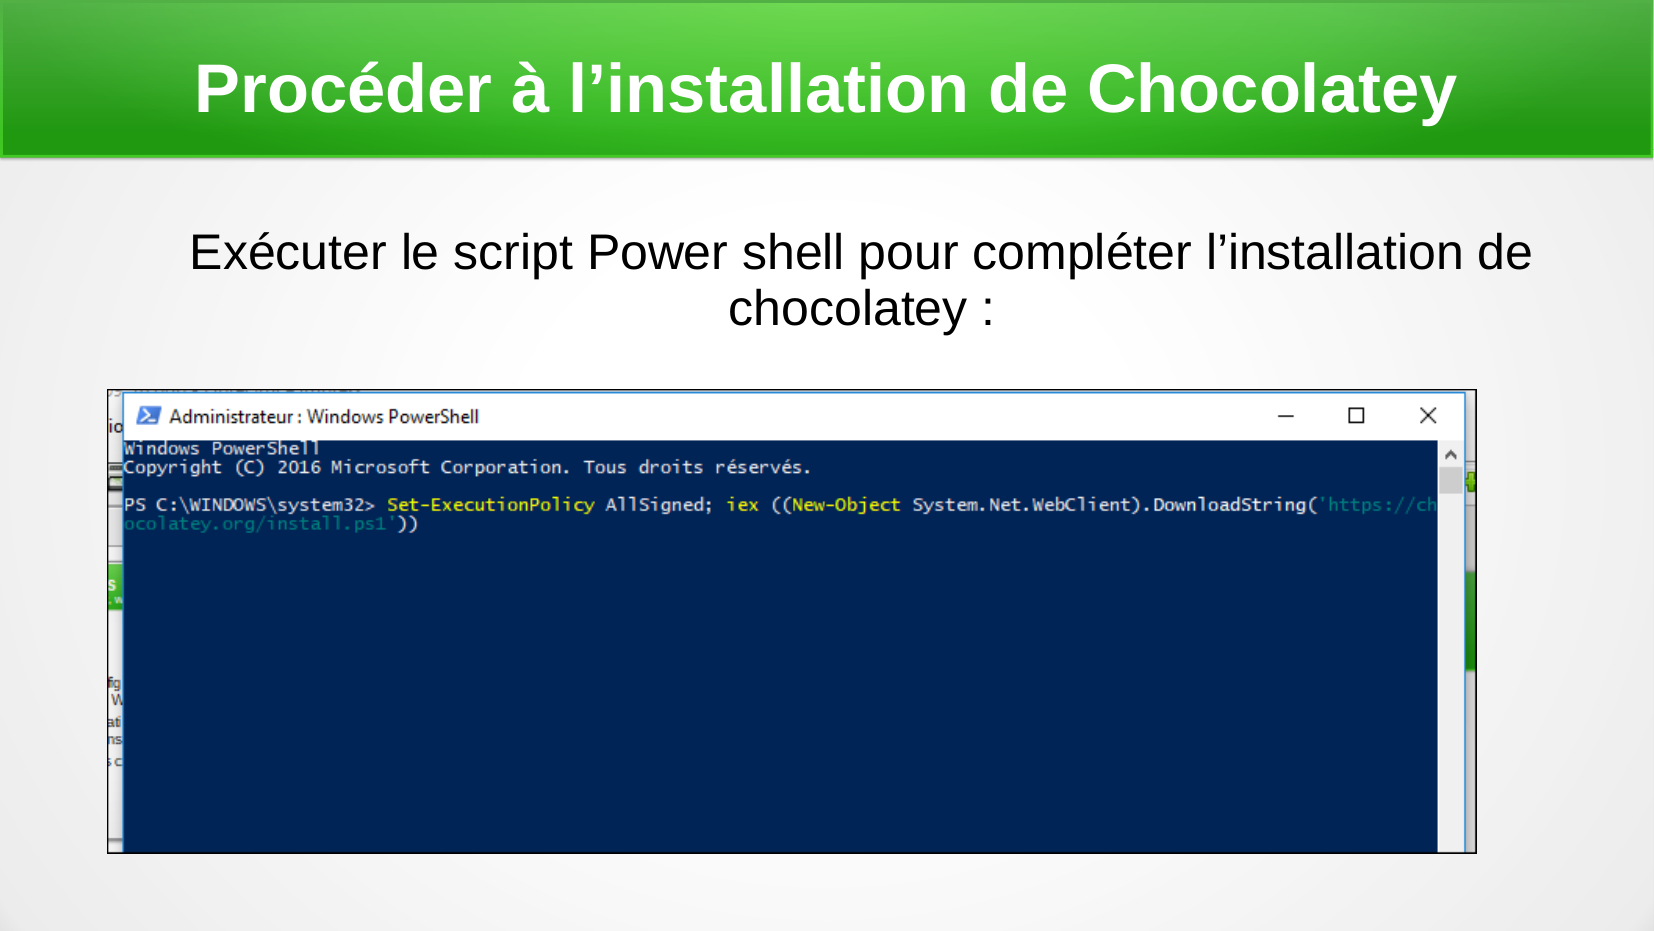

# Procéder à l’installation de Chocolatey
Exécuter le script Power shell pour compléter l’installation de chocolatey :